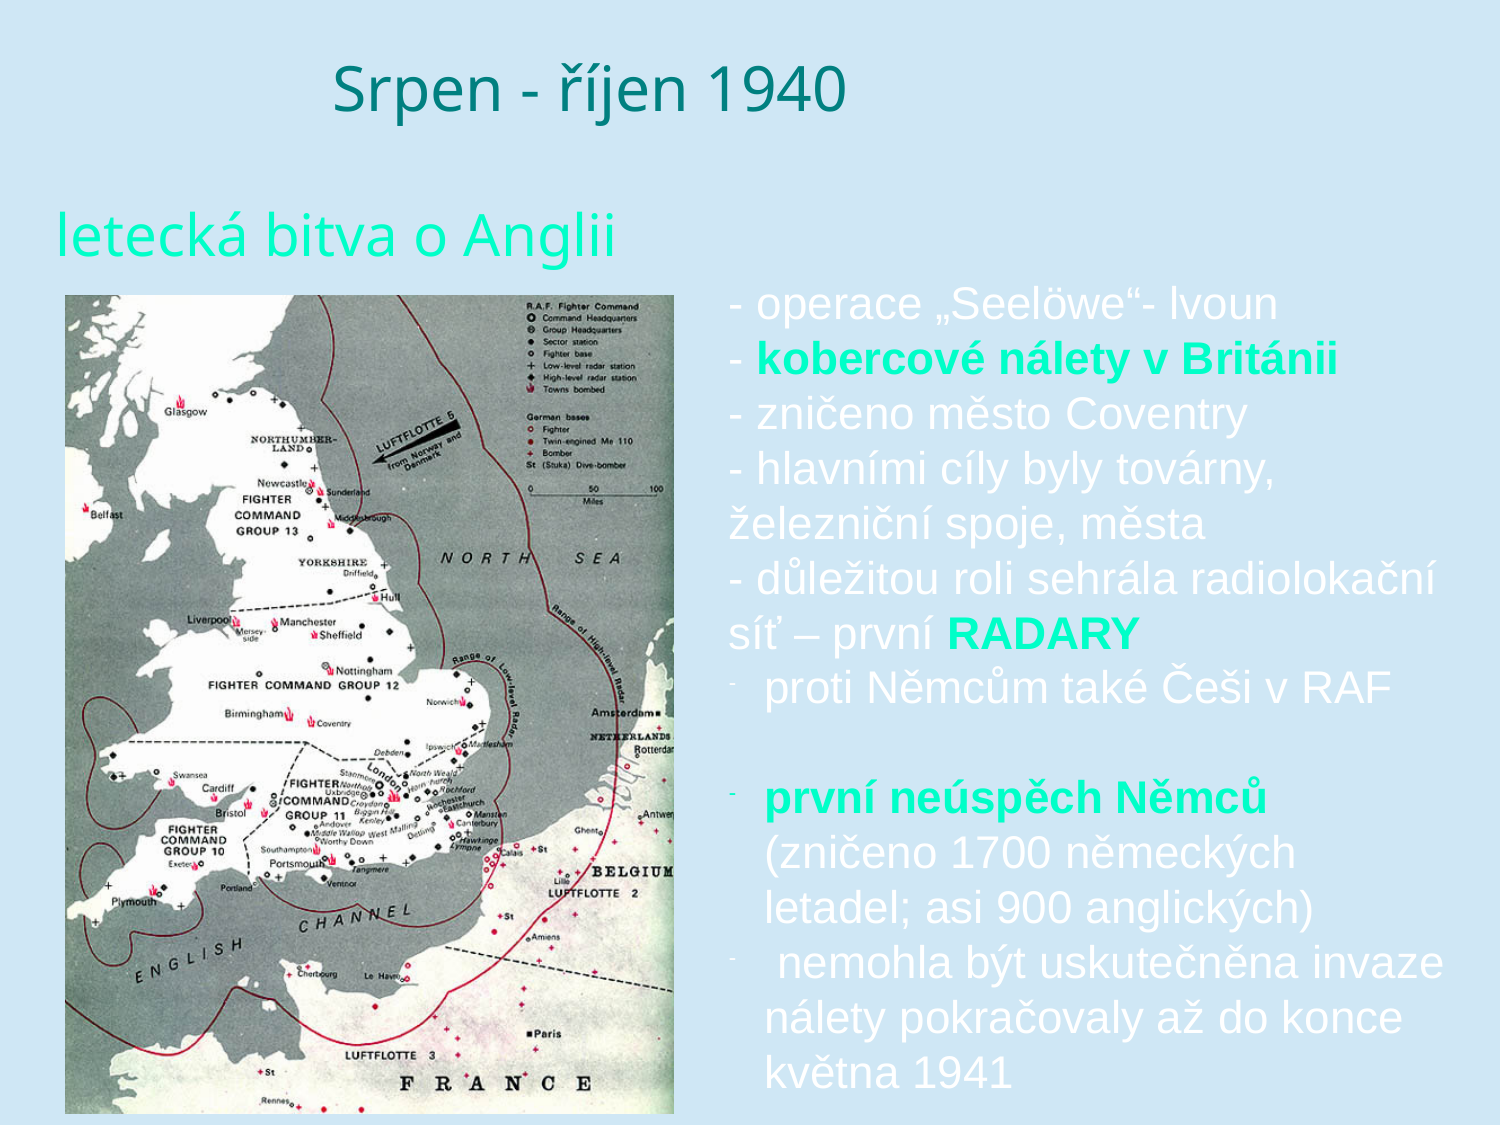

Srpen - říjen 1940
letecká bitva o Anglii
- operace „Seelöwe“- lvoun
- kobercové nálety v Británii
- zničeno město Coventry
- hlavními cíly byly továrny, železniční spoje, města
- důležitou roli sehrála radiolokační síť – první RADARY
proti Němcům také Češi v RAF
první neúspěch Němců (zničeno 1700 německých letadel; asi 900 anglických)
 nemohla být uskutečněna invaze nálety pokračovaly až do konce května 1941